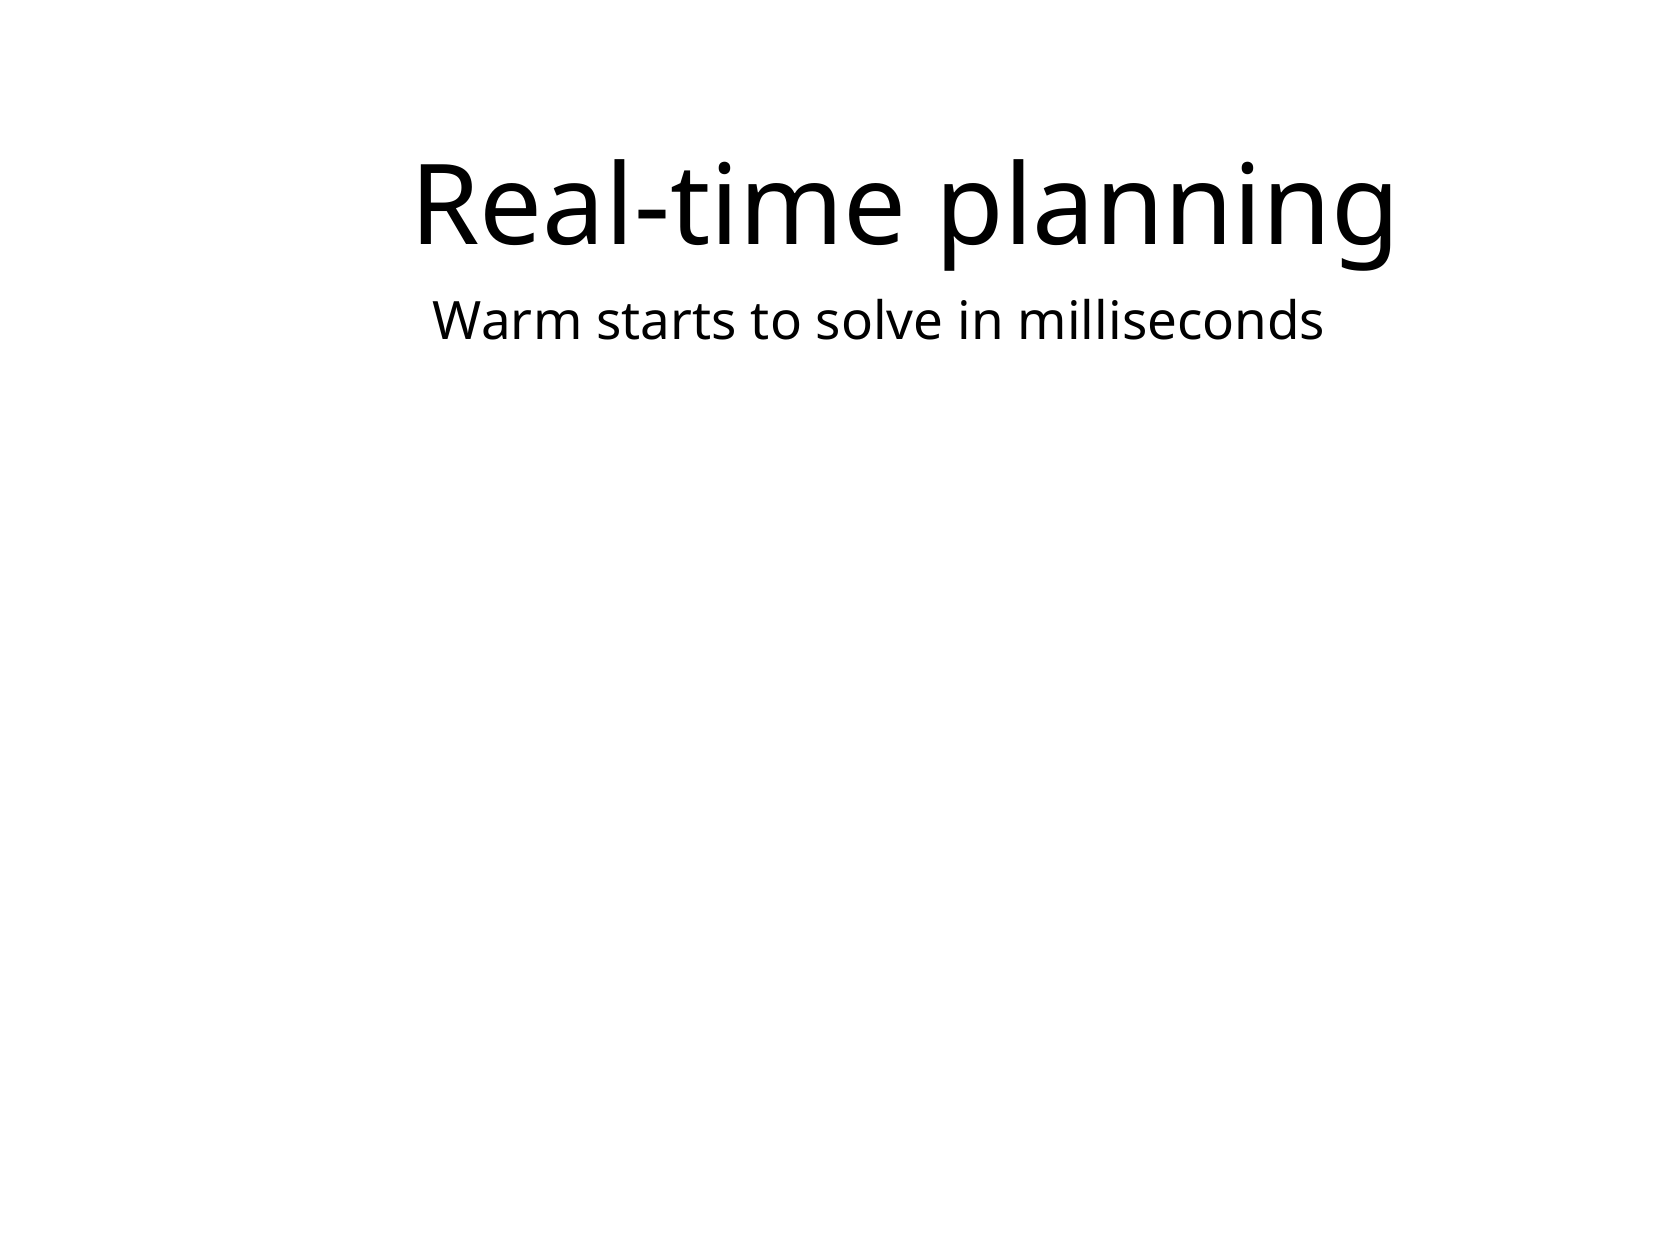

Real-time planning
Warm starts to solve in milliseconds